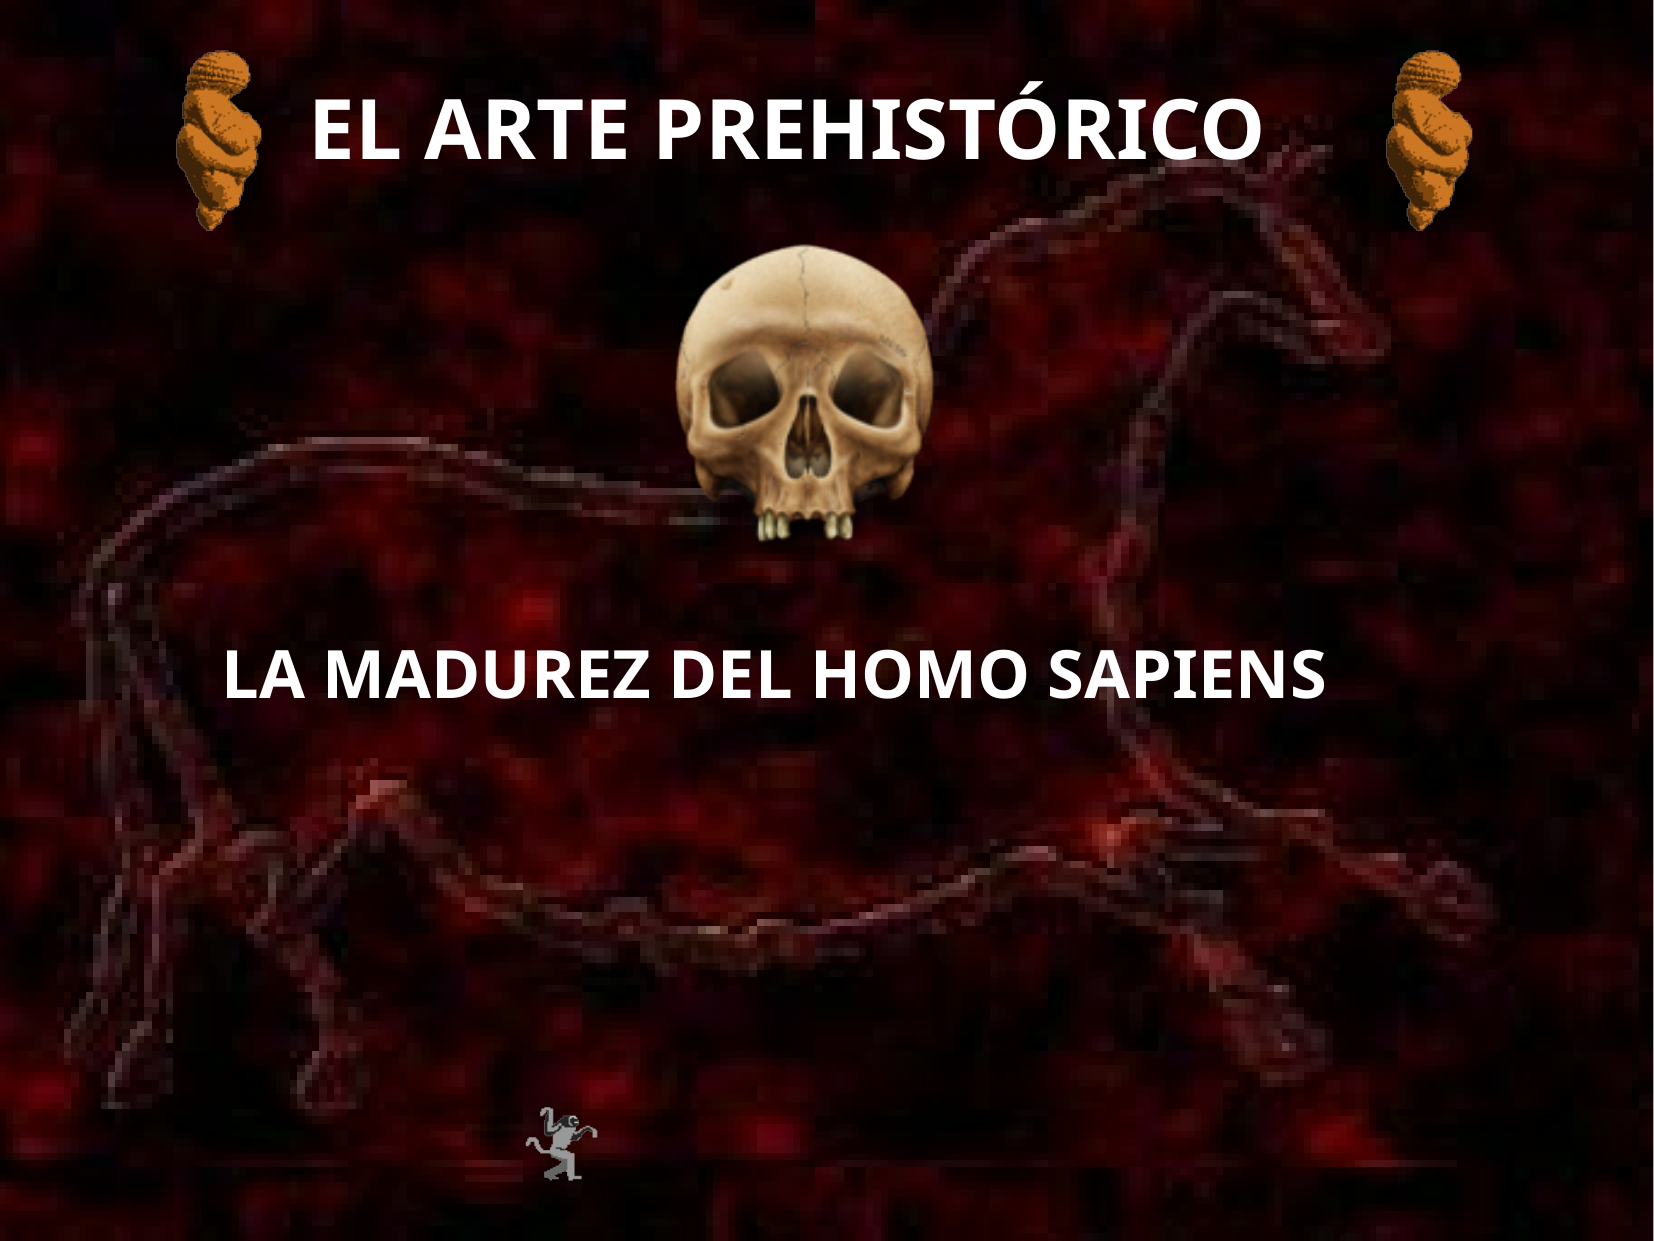

EL ARTE PREHISTÓRICO
LA MADUREZ DEL HOMO SAPIENS